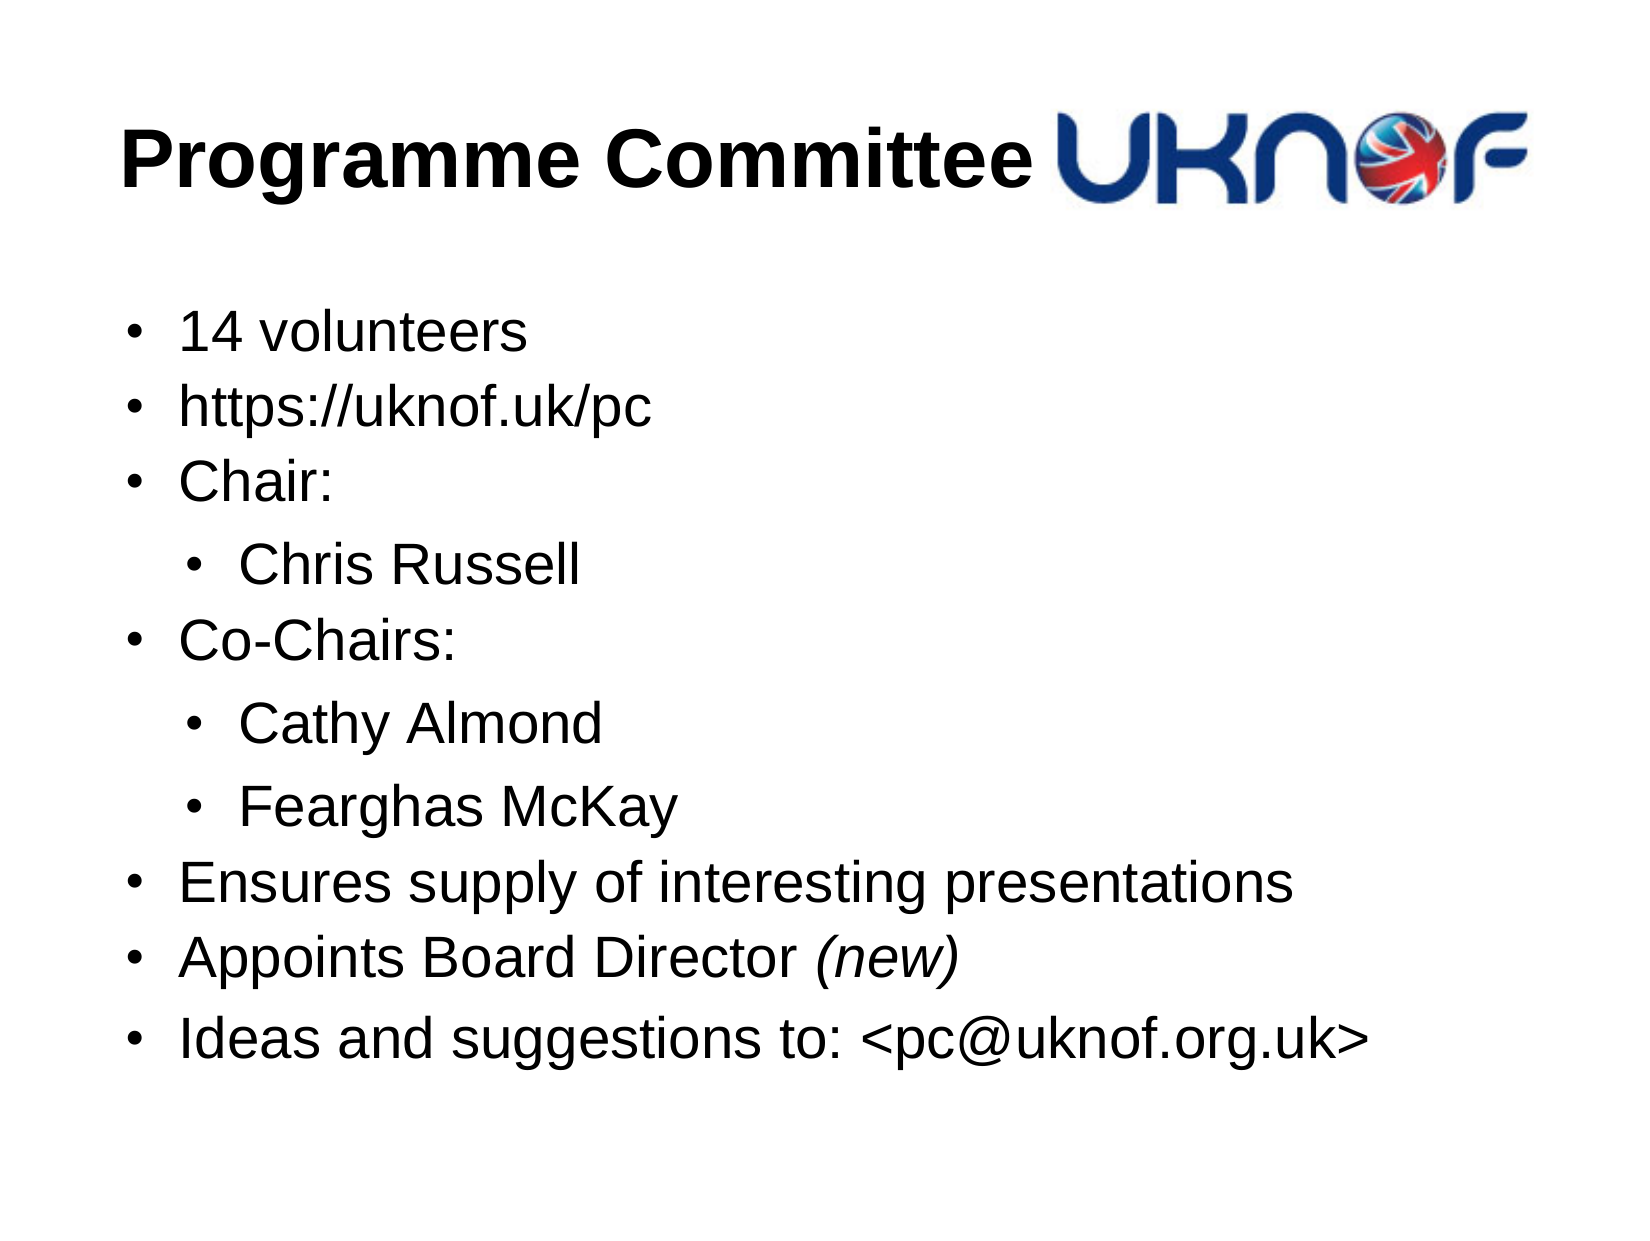

# Programme Committee
14 volunteers
https://uknof.uk/pc
Chair:
Chris Russell
Co-Chairs:
Cathy Almond
Fearghas McKay
Ensures supply of interesting presentations
Appoints Board Director (new)
Ideas and suggestions to: <pc@uknof.org.uk>